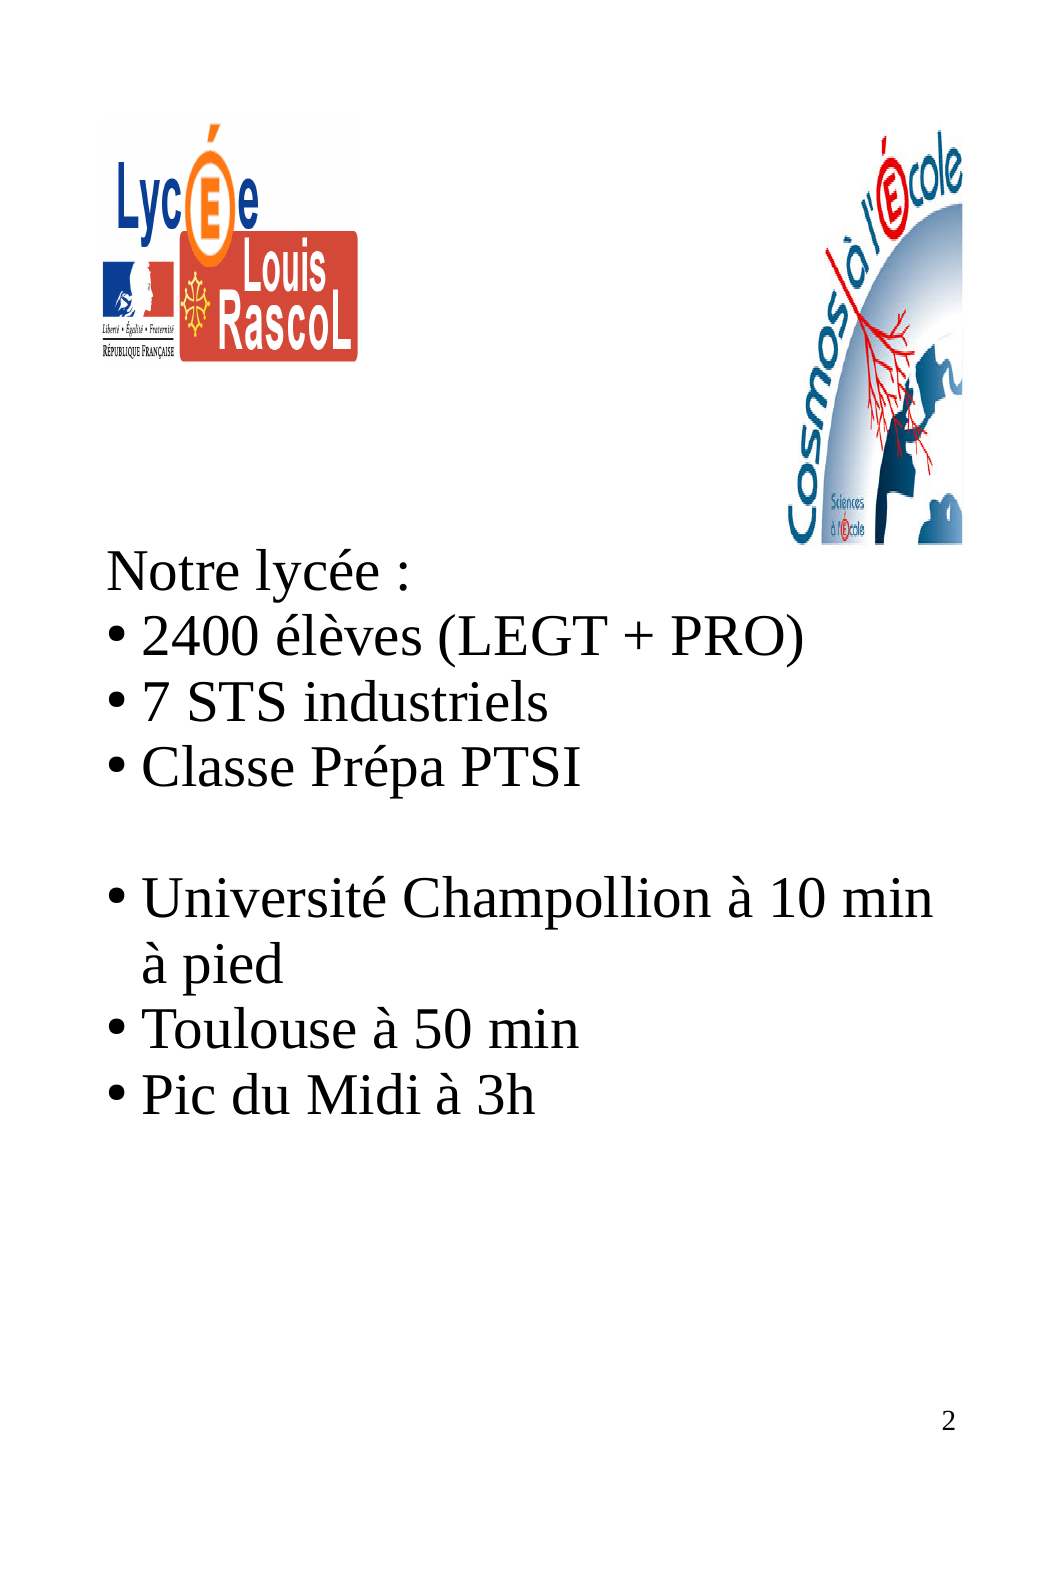

# Notre lycée :
2400 élèves (LEGT + PRO)
7 STS industriels
Classe Prépa PTSI
Université Champollion à 10 min à pied
Toulouse à 50 min
Pic du Midi à 3h
2